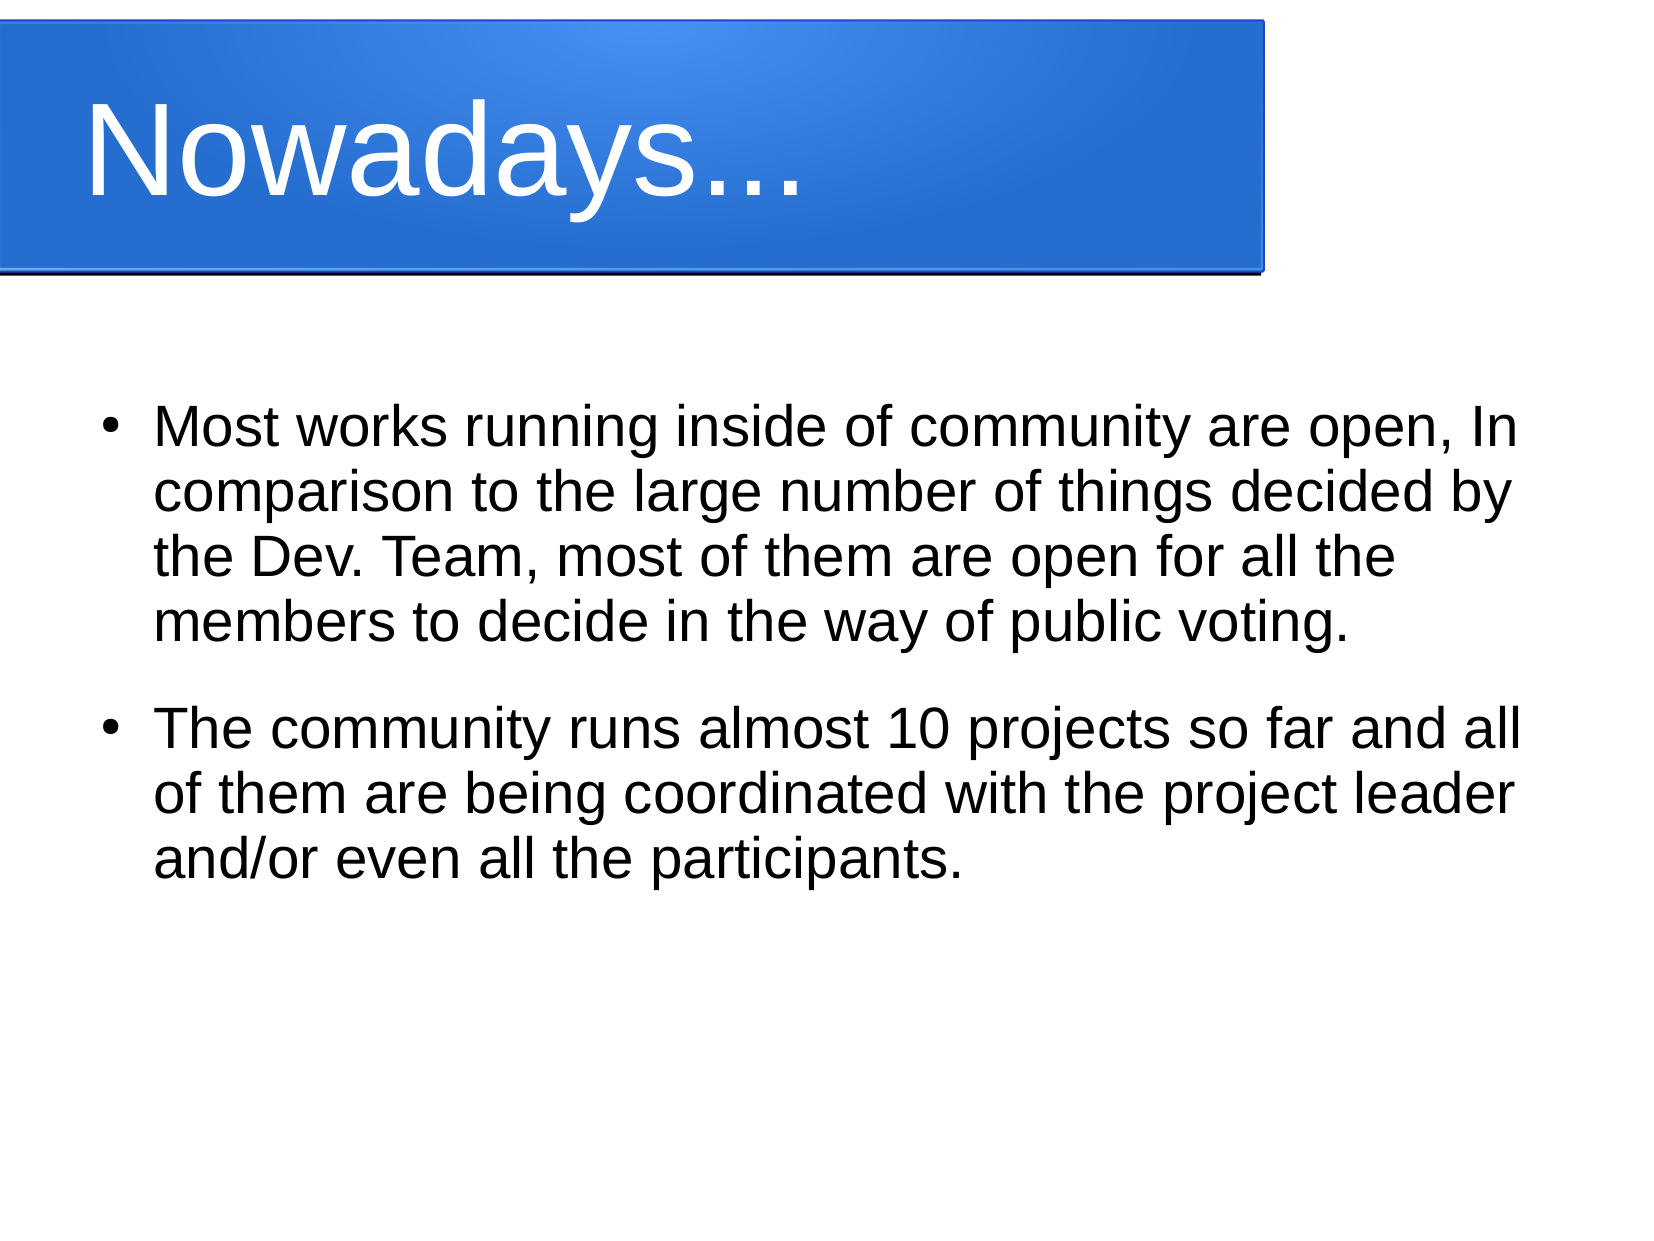

# Nowadays...
Most works running inside of community are open, In comparison to the large number of things decided by the Dev. Team, most of them are open for all the members to decide in the way of public voting.
The community runs almost 10 projects so far and all of them are being coordinated with the project leader and/or even all the participants.